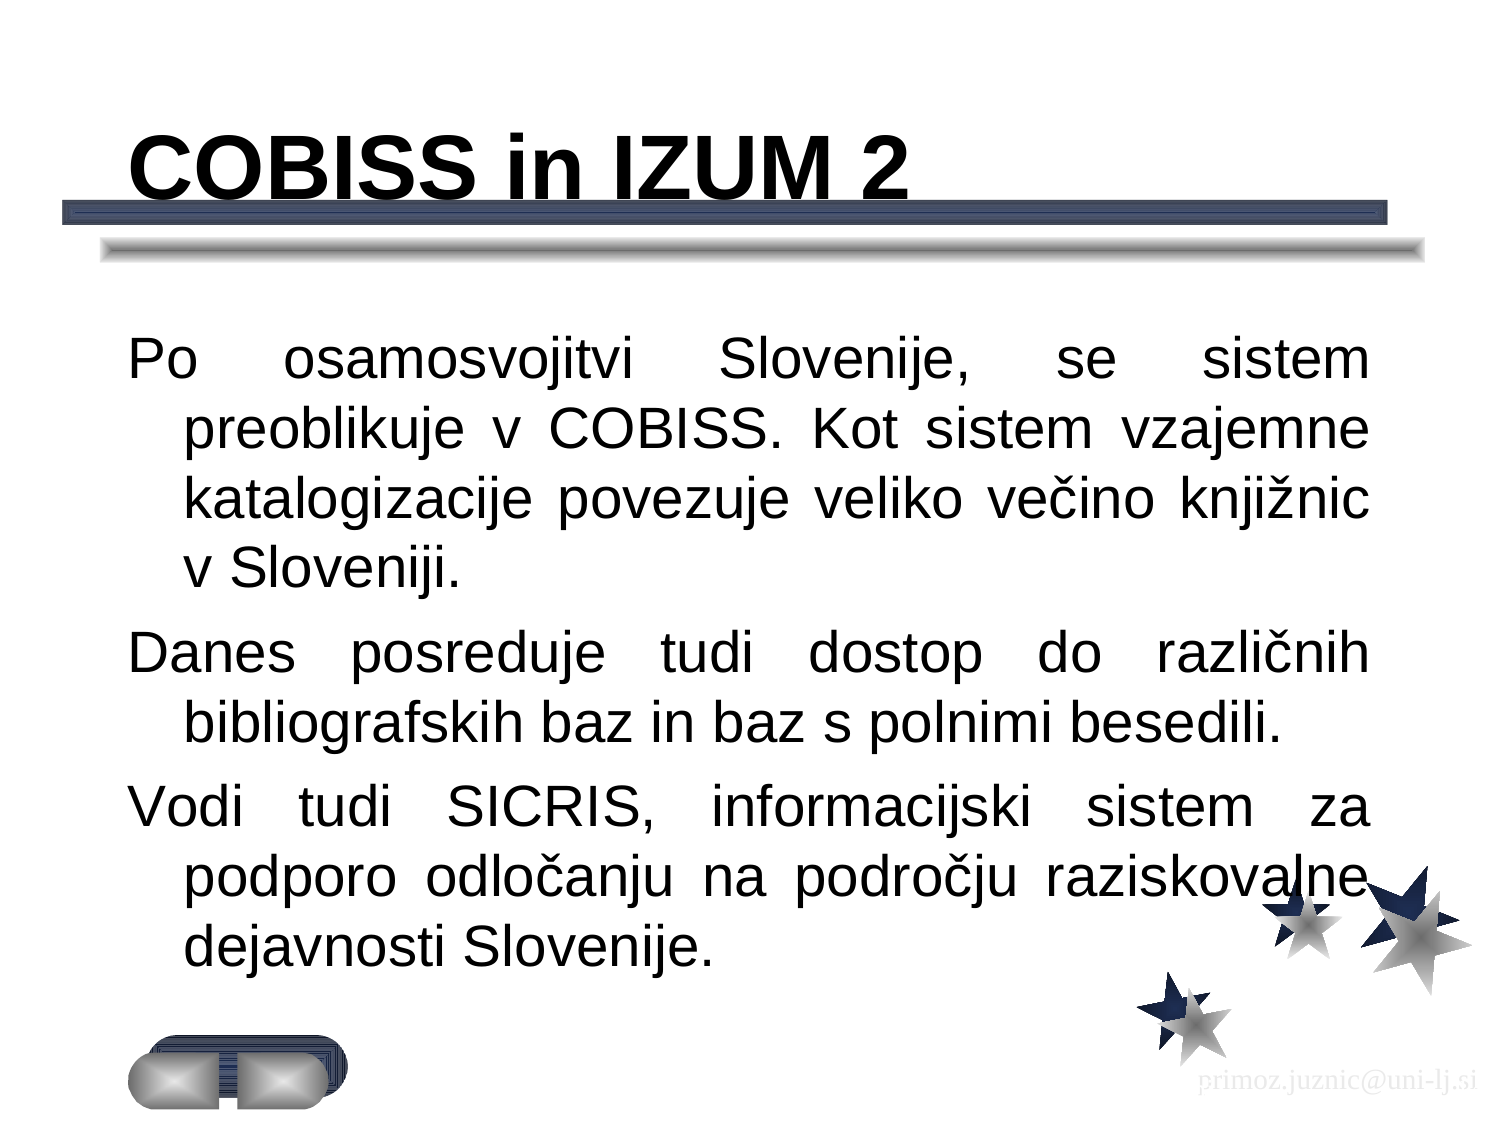

# COBISS in IZUM 2
Po osamosvojitvi Slovenije, se sistem preoblikuje v COBISS. Kot sistem vzajemne katalogizacije povezuje veliko večino knjižnic v Sloveniji.
Danes posreduje tudi dostop do različnih bibliografskih baz in baz s polnimi besedili.
Vodi tudi SICRIS, informacijski sistem za podporo odločanju na področju raziskovalne dejavnosti Slovenije.
Primoz Juznic, BINK, FF, Univerza v Ljubljani